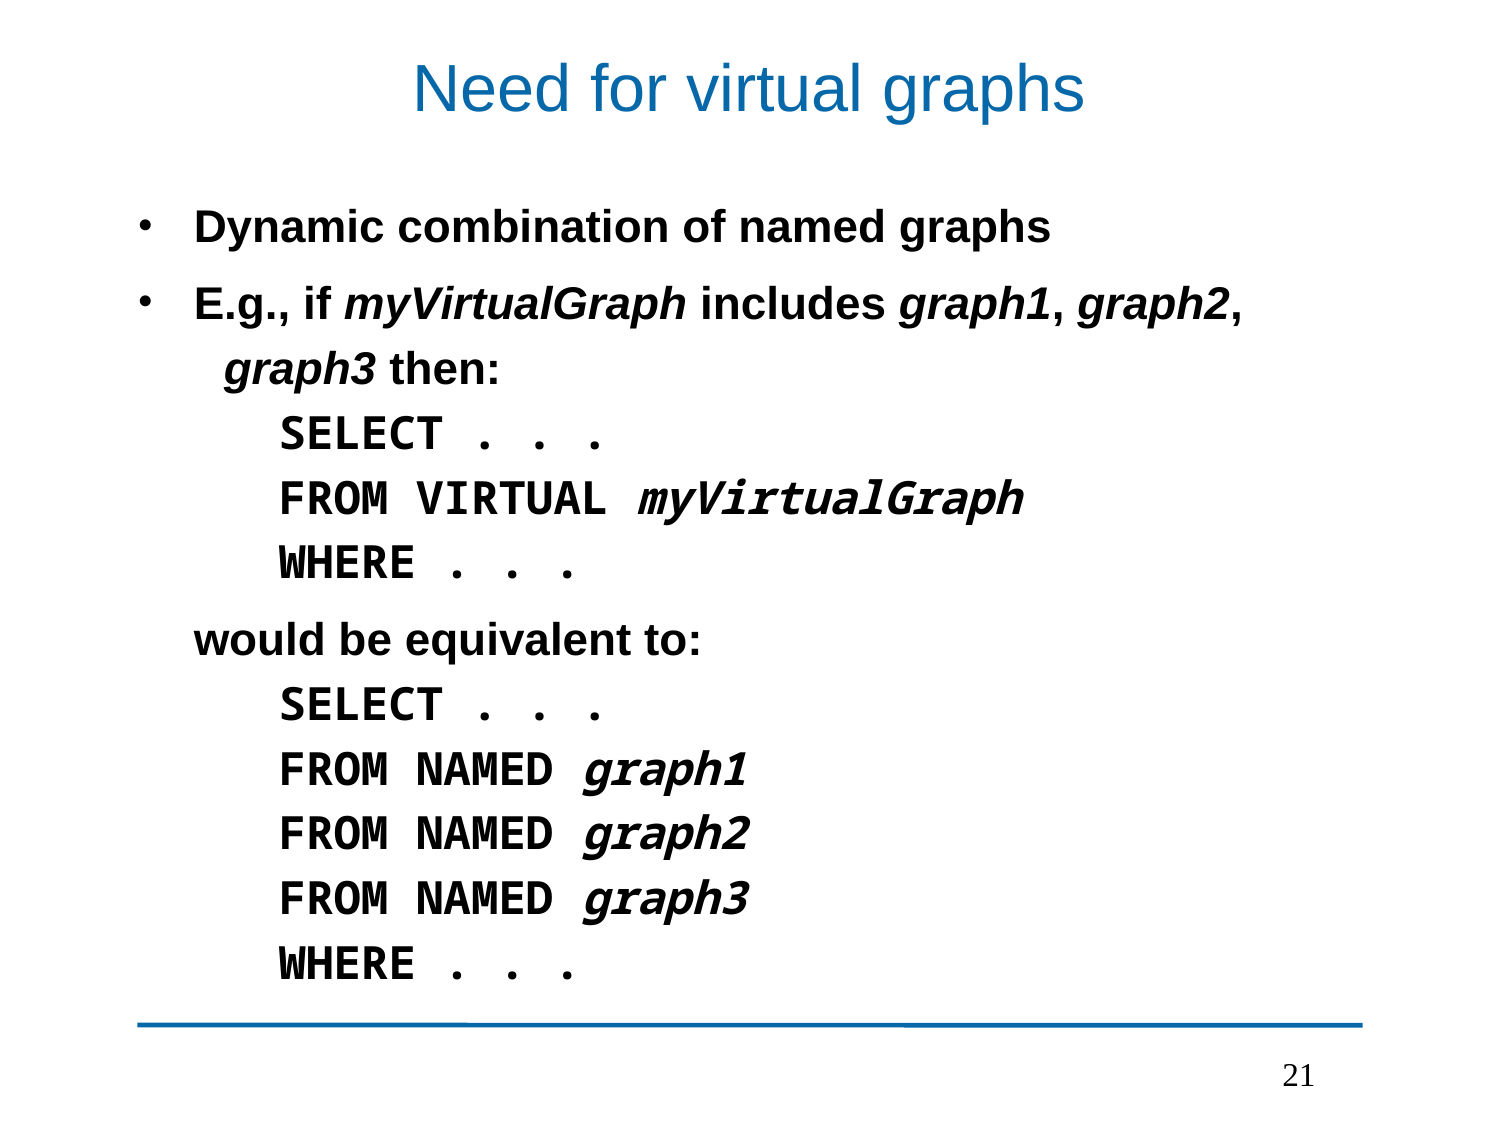

# Need for virtual graphs
Dynamic combination of named graphs
E.g., if myVirtualGraph includes graph1, graph2, graph3 then:
 SELECT . . .
 FROM VIRTUAL myVirtualGraph
 WHERE . . .
would be equivalent to:
 SELECT . . .
 FROM NAMED graph1
 FROM NAMED graph2
 FROM NAMED graph3
 WHERE . . .
21